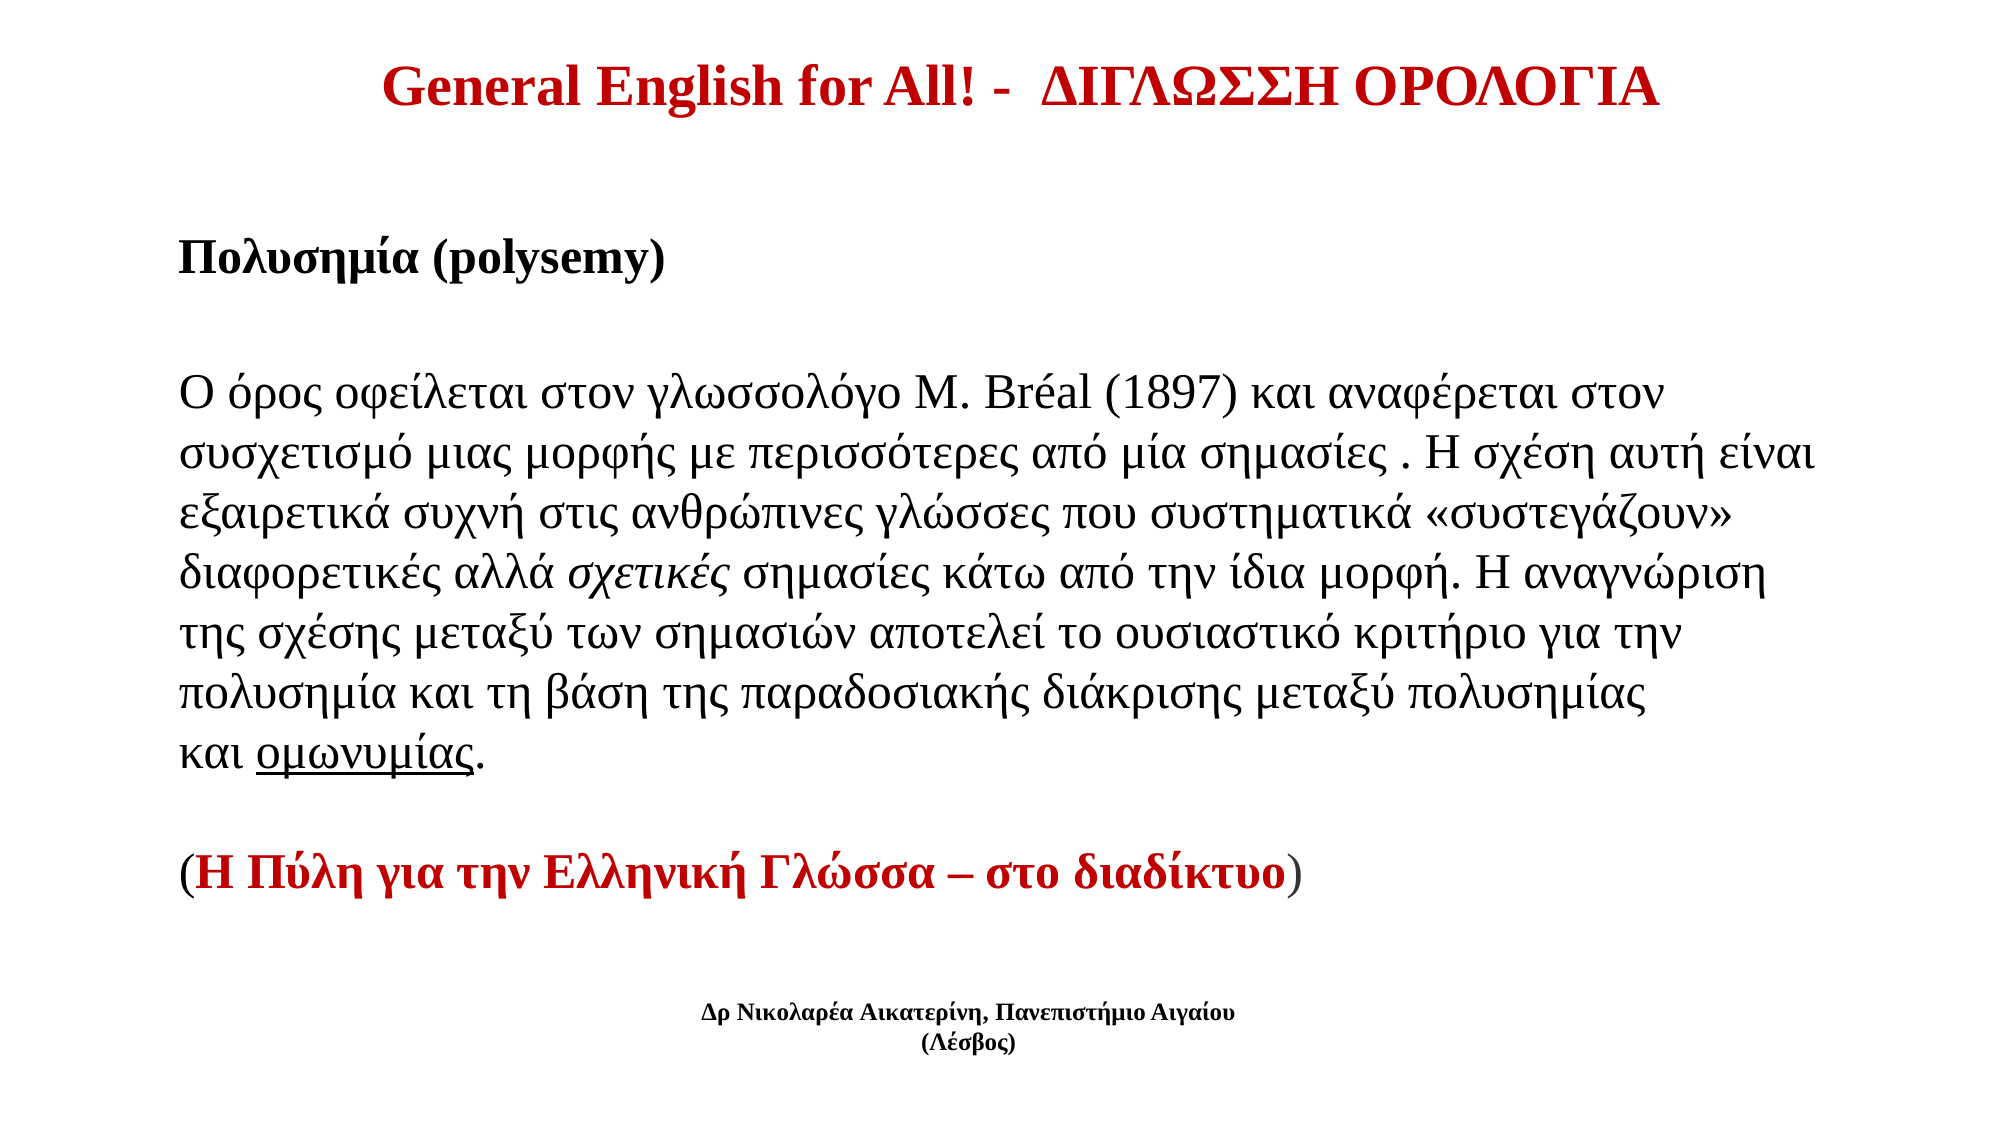

General English for All! - ΔΙΓΛΩΣΣΗ ΟΡΟΛΟΓΙΑ
Πολυσημία (polysemy)
Ο όρος οφείλεται στον γλωσσολόγο M. Bréal (1897) και αναφέρεται στον συσχετισμό μιας μορφής με περισσότερες από μία σημασίες . Η σχέση αυτή είναι εξαιρετικά συχνή στις ανθρώπινες γλώσσες που συστηματικά «συστεγάζουν» διαφορετικές αλλά σχετικές σημασίες κάτω από την ίδια μορφή. Η αναγνώριση της σχέσης μεταξύ των σημασιών αποτελεί το ουσιαστικό κριτήριο για την πολυσημία και τη βάση της παραδοσιακής διάκρισης μεταξύ πολυσημίας και ομωνυμίας.
(Η Πύλη για την Ελληνική Γλώσσα – στο διαδίκτυο)
Δρ Νικολαρέα Αικατερίνη, Πανεπιστήμιο Αιγαίου
(Λέσβος)